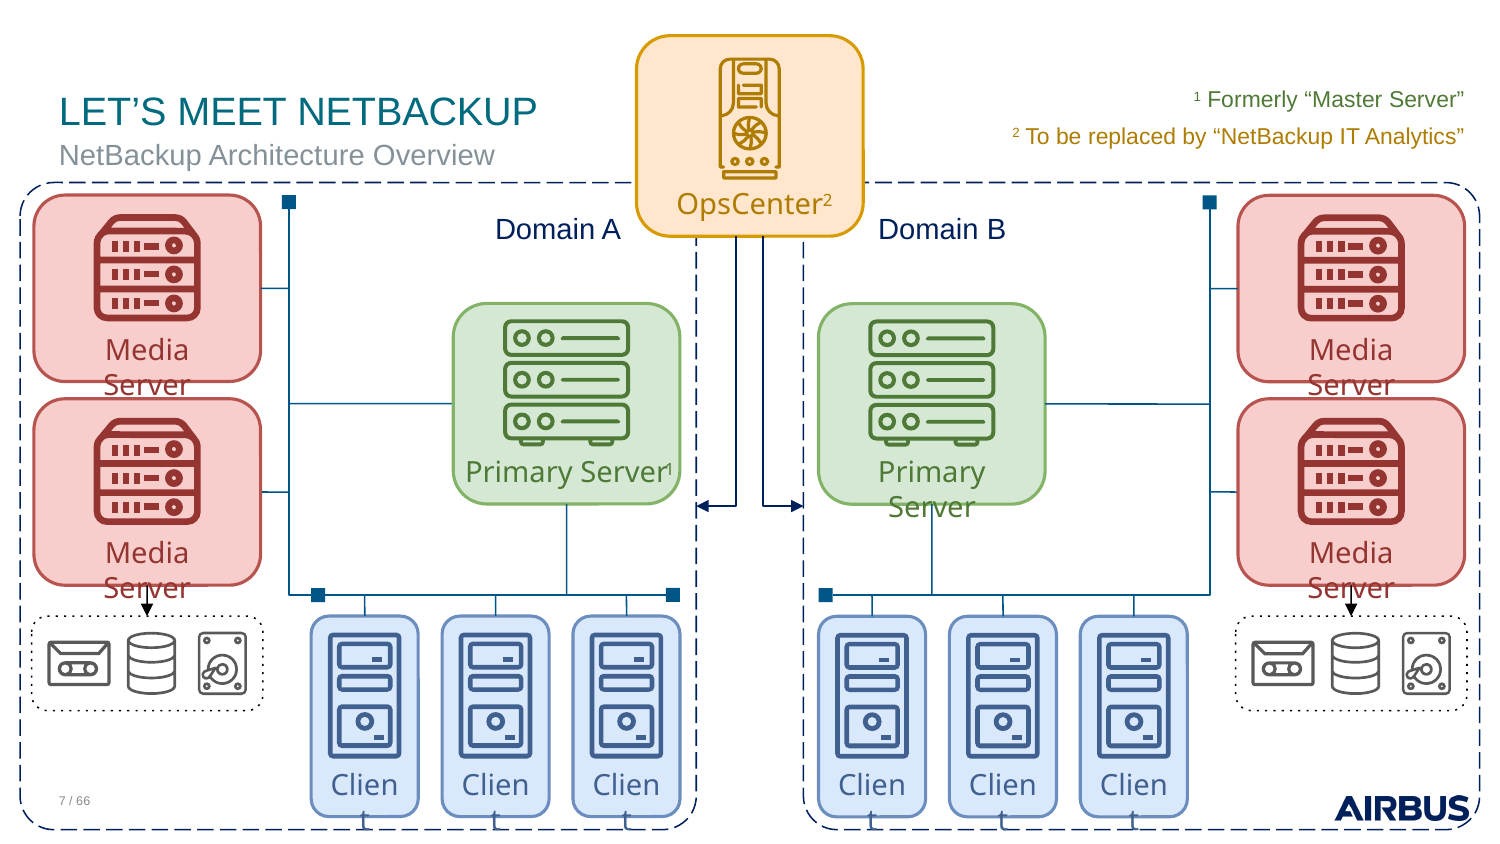

OpsCenter
2
# LET’S MEET NETBACKUP NetBackup Architecture Overview
1 Formerly “Master Server”
2 To be replaced by “NetBackup IT Analytics”
Domain A
Domain B
Media Server
Primary Server
Media Server
Client
Client
Client
Media Server
Primary Server
1
Media Server
Client
Client
Client